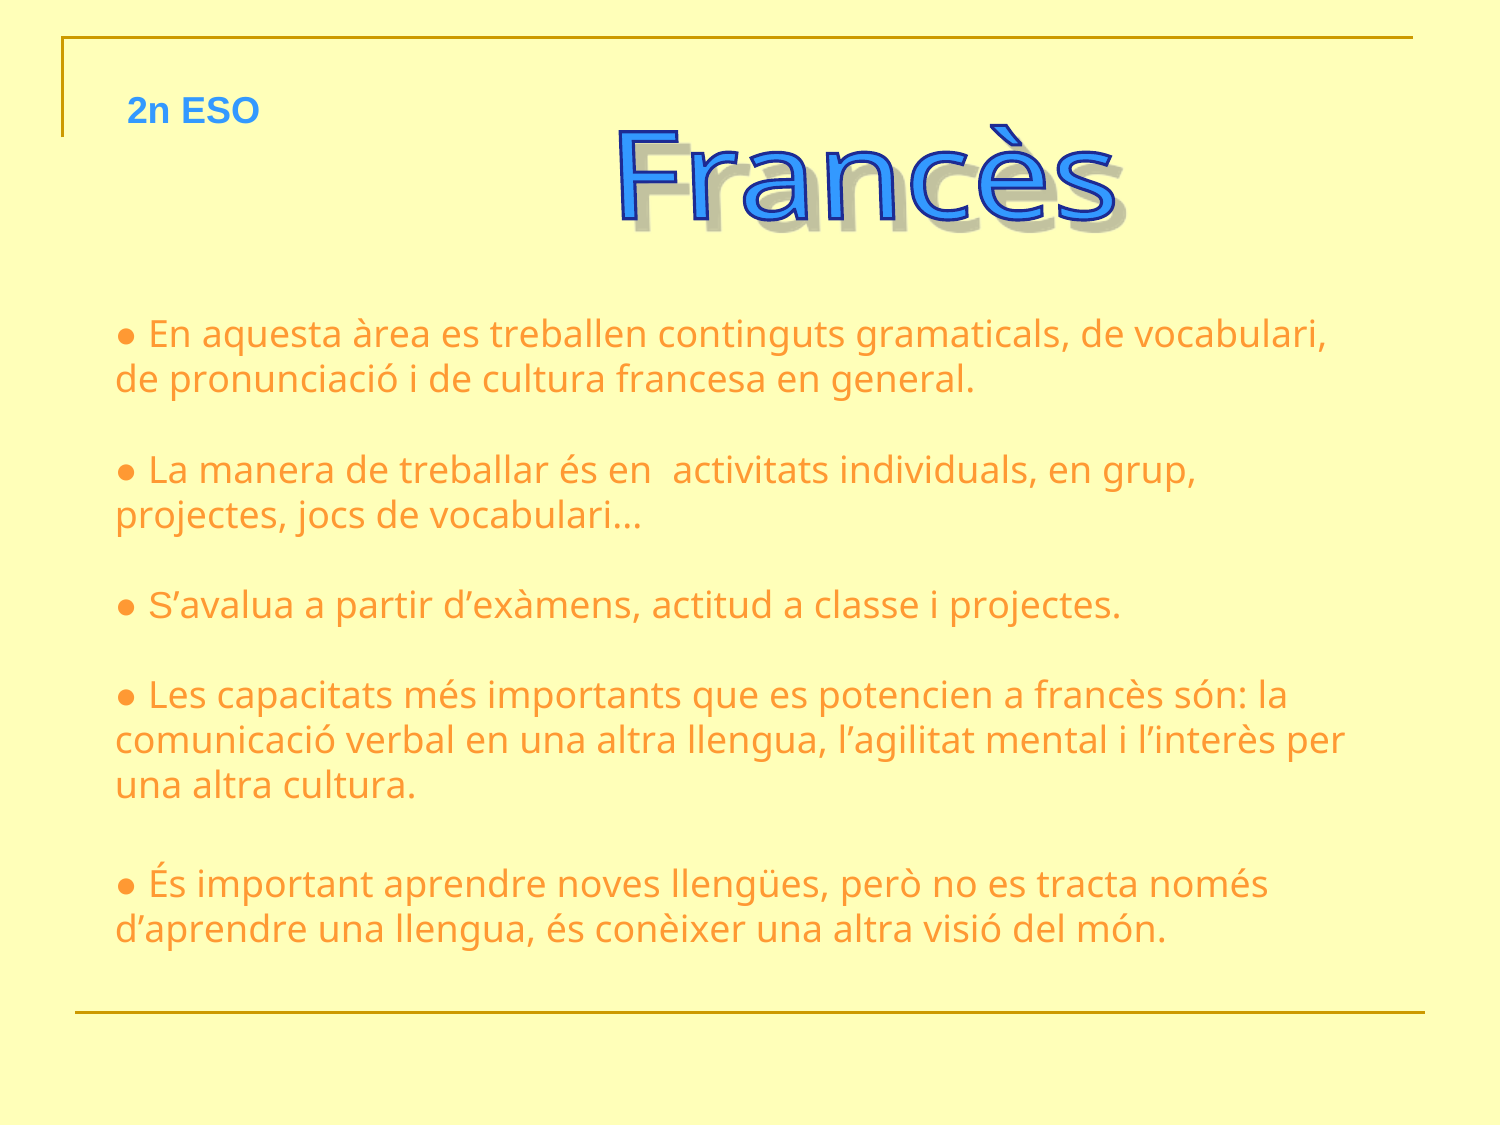

2n ESO
Francès
● En aquesta àrea es treballen continguts gramaticals, de vocabulari, de pronunciació i de cultura francesa en general.
● La manera de treballar és en activitats individuals, en grup, projectes, jocs de vocabulari...
● S’avalua a partir d’exàmens, actitud a classe i projectes.
● Les capacitats més importants que es potencien a francès són: la comunicació verbal en una altra llengua, l’agilitat mental i l’interès per una altra cultura.
● És important aprendre noves llengües, però no es tracta només d’aprendre una llengua, és conèixer una altra visió del món.